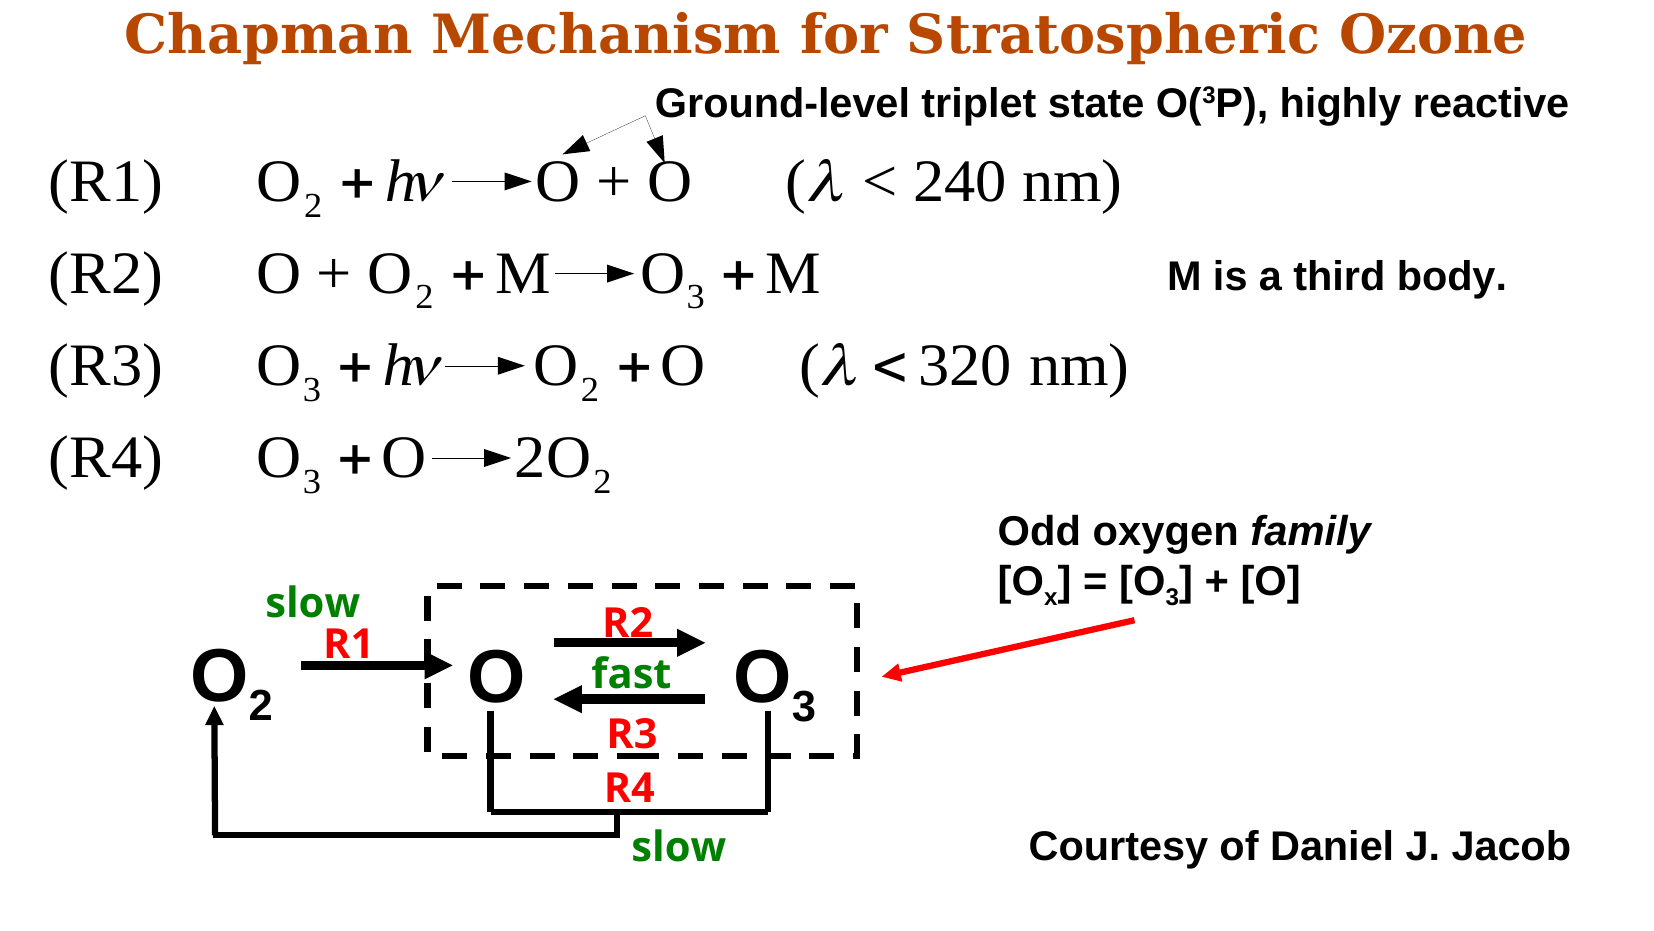

Chapman Mechanism for Stratospheric Ozone
Ground-level triplet state O(3P), highly reactive
M is a third body.
Odd oxygen family [Ox] = [O3] + [O]
slow
R2
R1
O2
O O3
fast
R3
R4
Courtesy of Daniel J. Jacob
slow